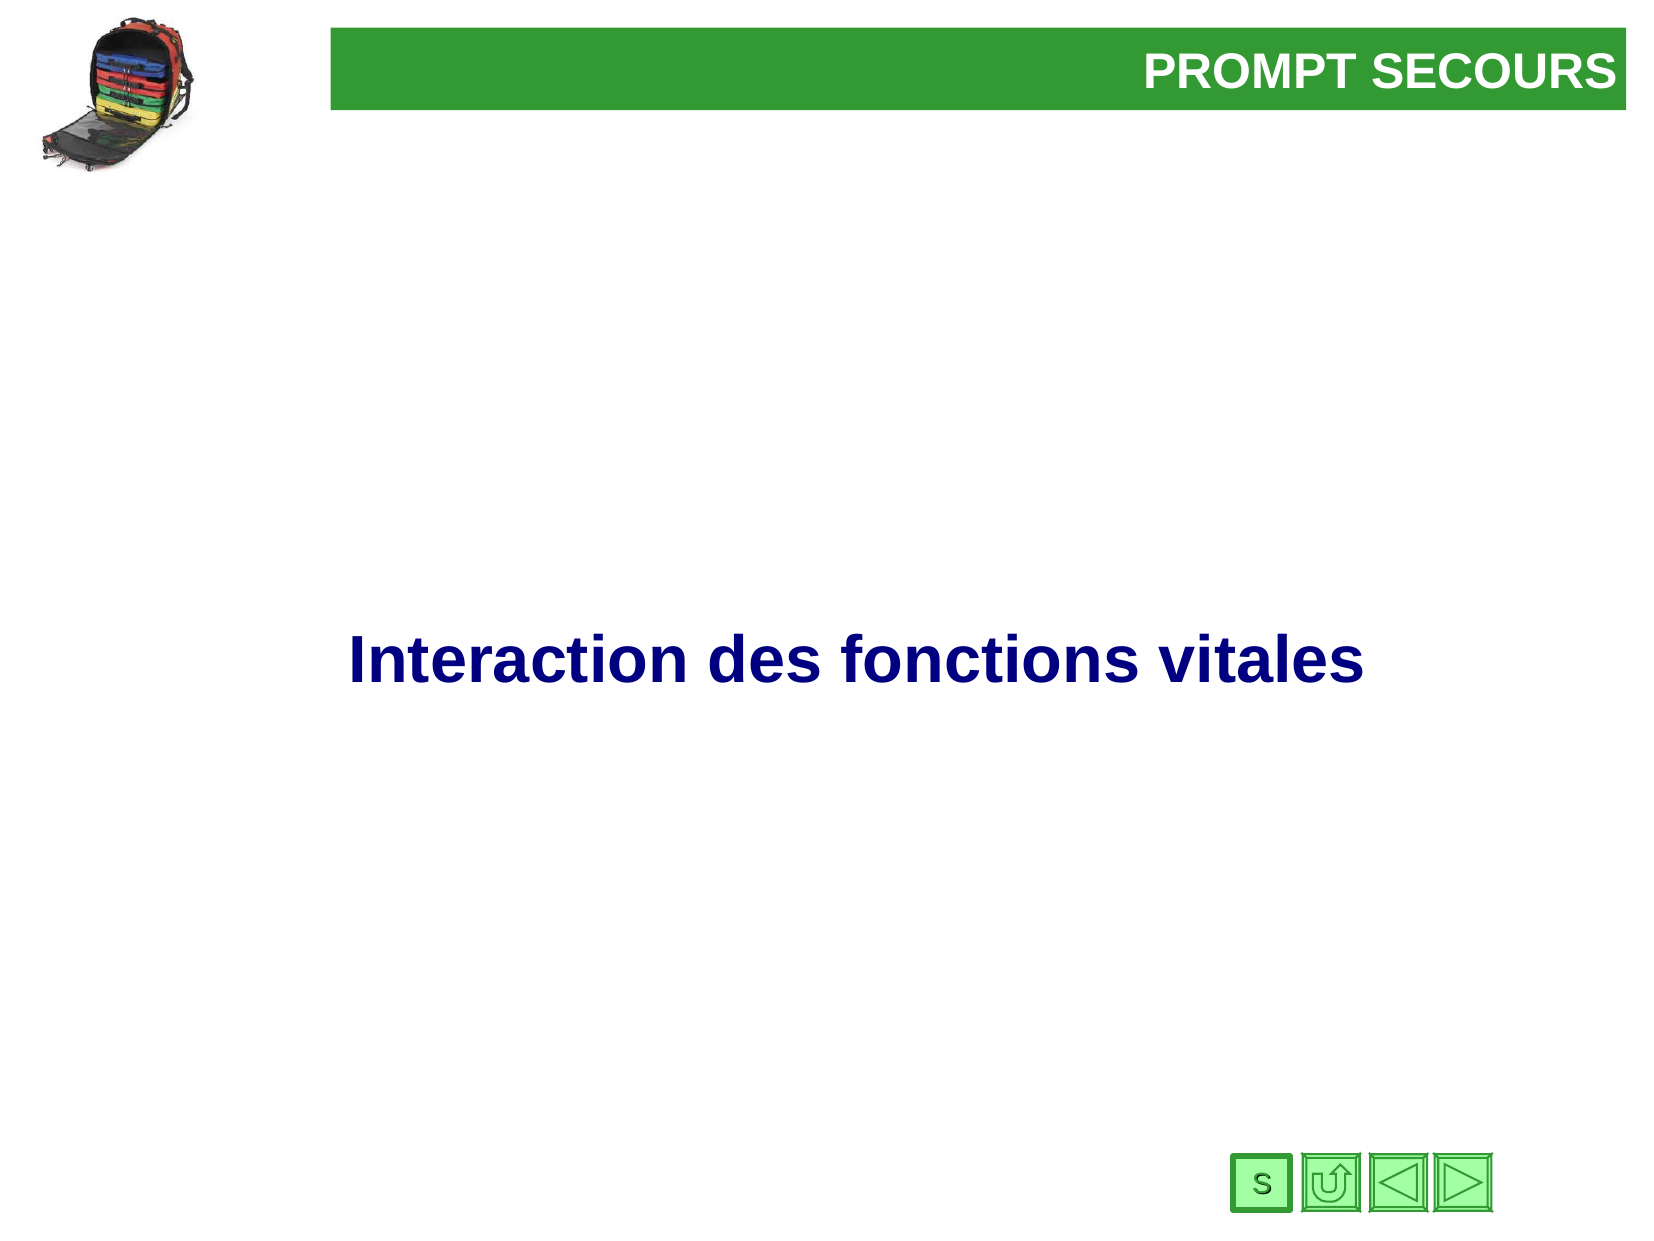

# PROMPT SECOURS
Interaction des fonctions vitales